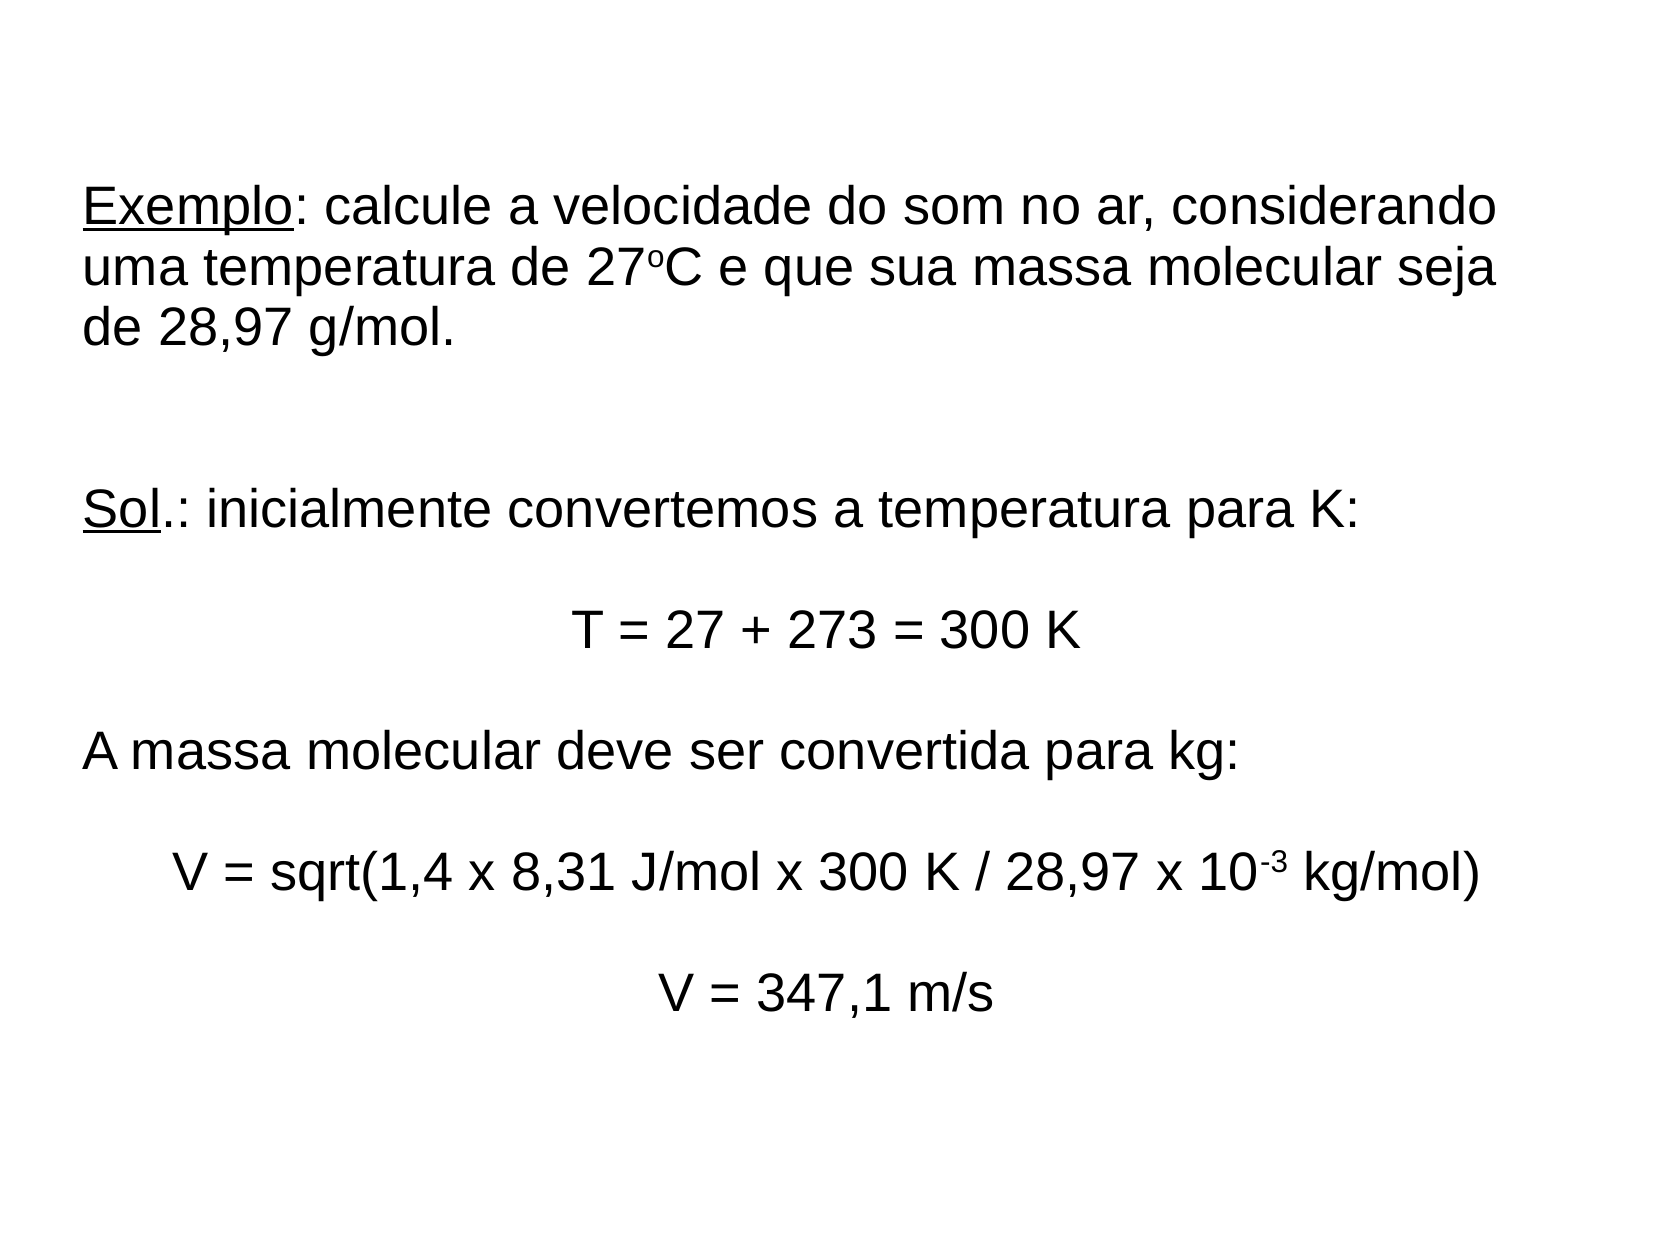

# Exemplo: calcule a velocidade do som no ar, considerando uma temperatura de 27oC e que sua massa molecular seja de 28,97 g/mol.
Sol.: inicialmente convertemos a temperatura para K:
T = 27 + 273 = 300 K
A massa molecular deve ser convertida para kg:
V = sqrt(1,4 x 8,31 J/mol x 300 K / 28,97 x 10-3 kg/mol)
V = 347,1 m/s